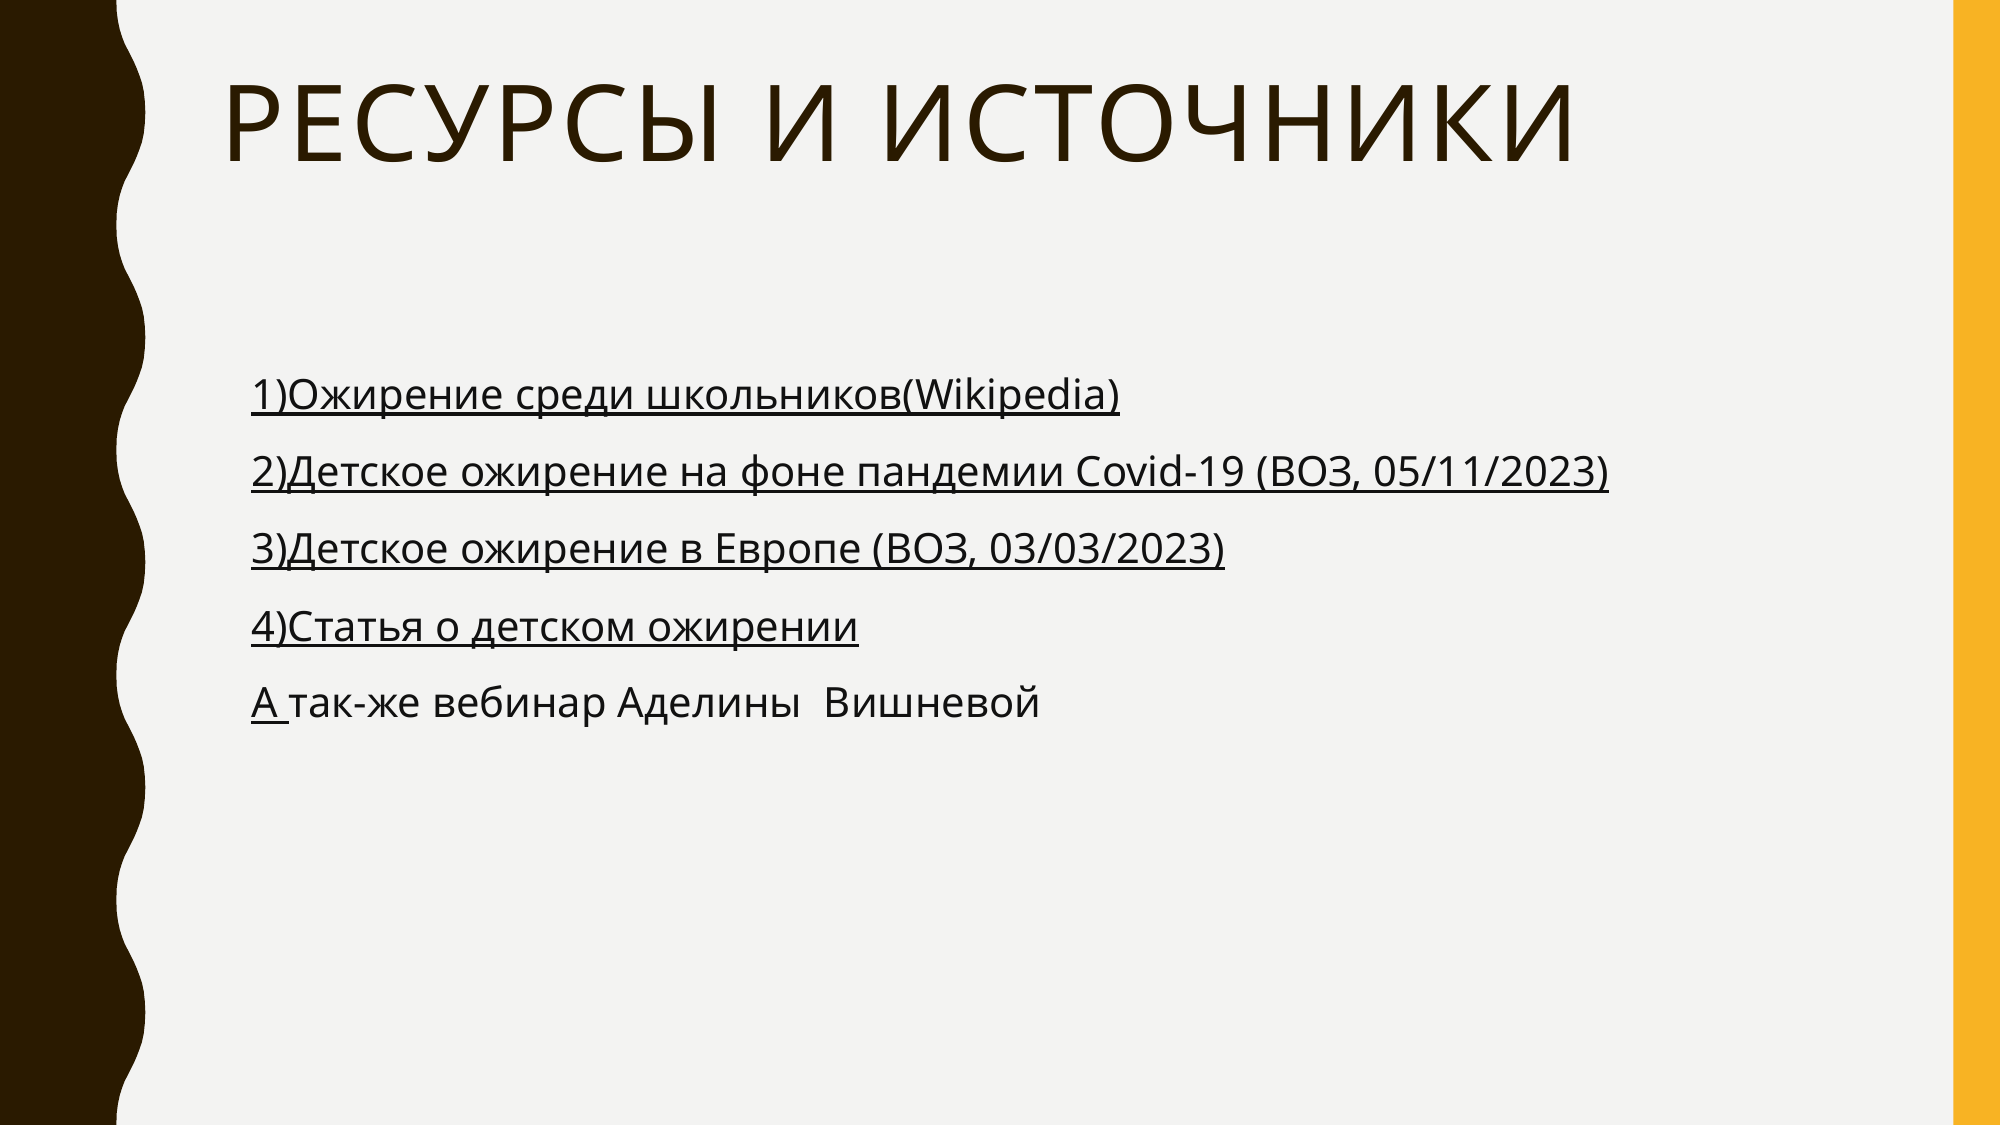

# Ресурсы и Источники
1)Ожирение среди школьников(Wikipedia)
2)Детское ожирение на фоне пандемии Covid-19 (ВОЗ, 05/11/2023)
3)Детское ожирение в Европе (ВОЗ, 03/03/2023)
4)Статья о детском ожирении
А так-же вебинар Аделины Вишневой